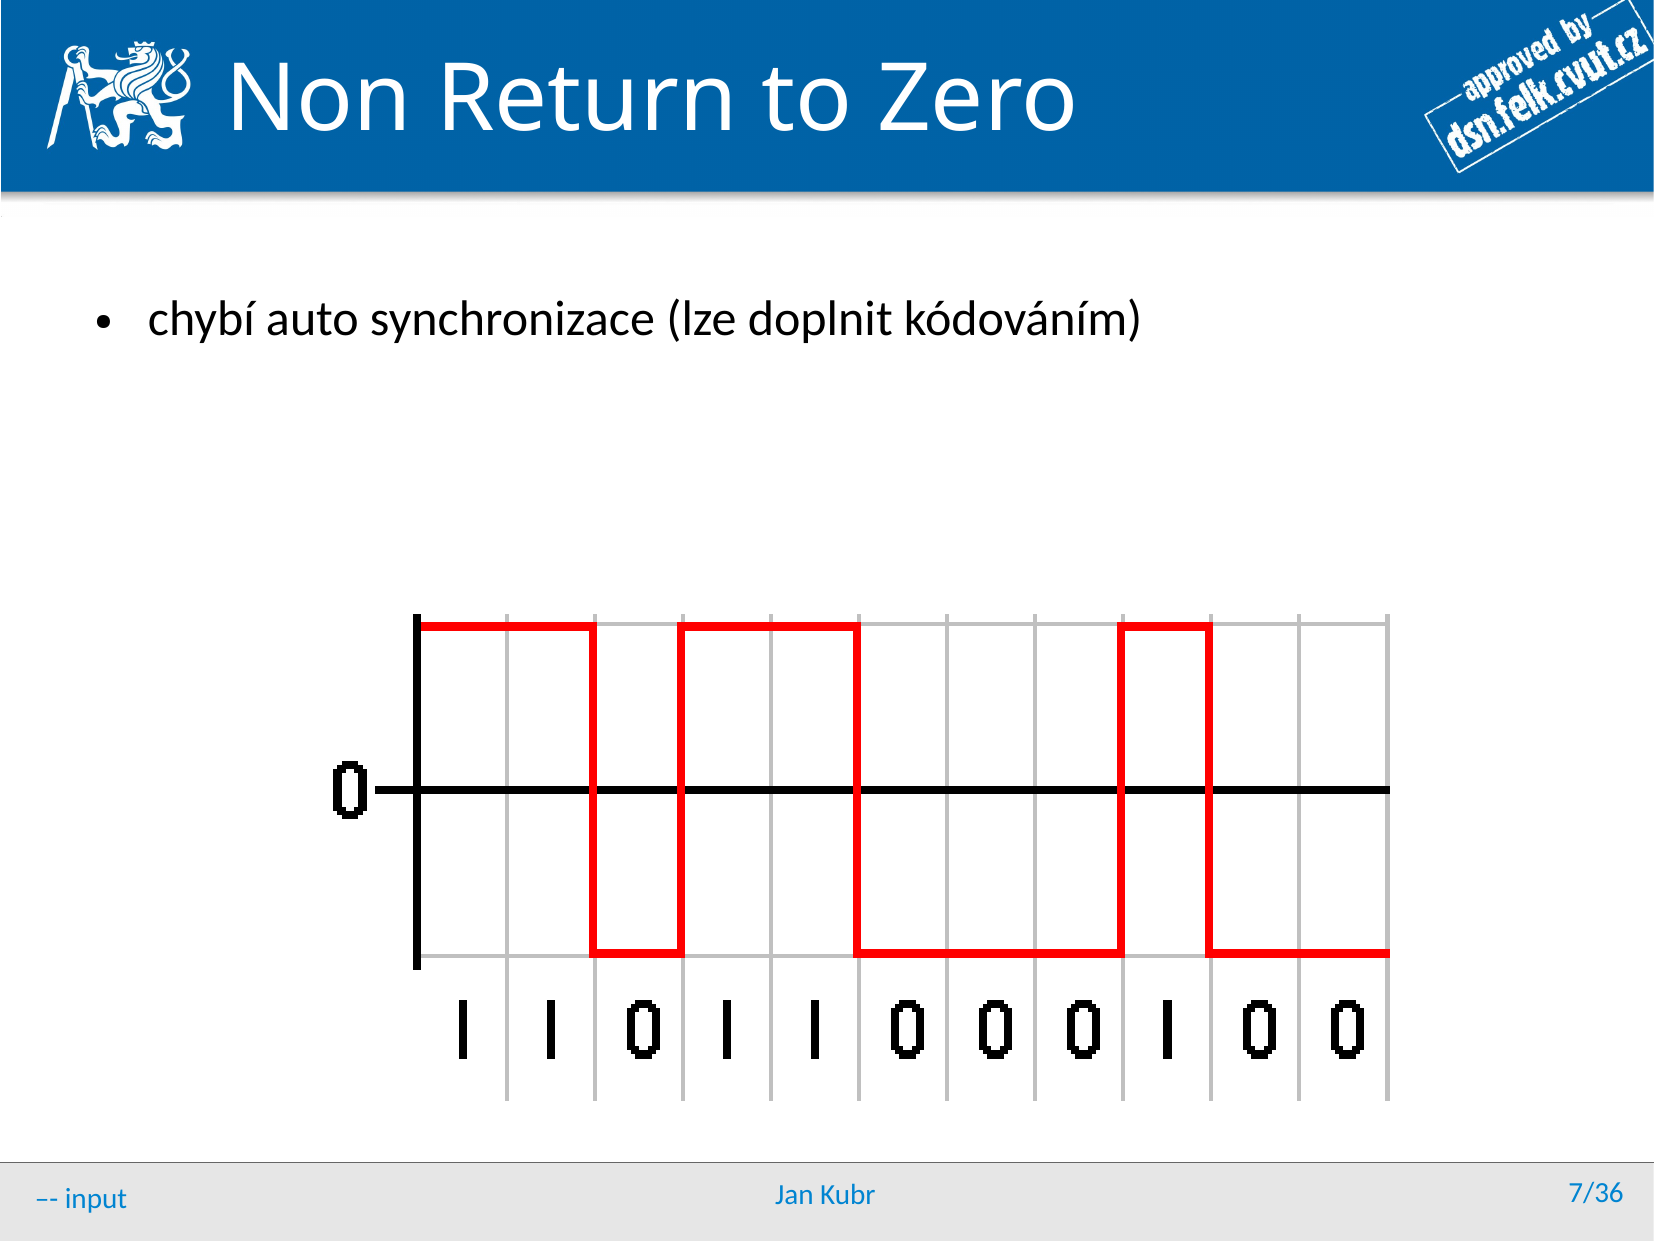

# Non Return to Zero
chybí auto synchronizace (lze doplnit kódováním)
7
Jan Kubr
02/2006